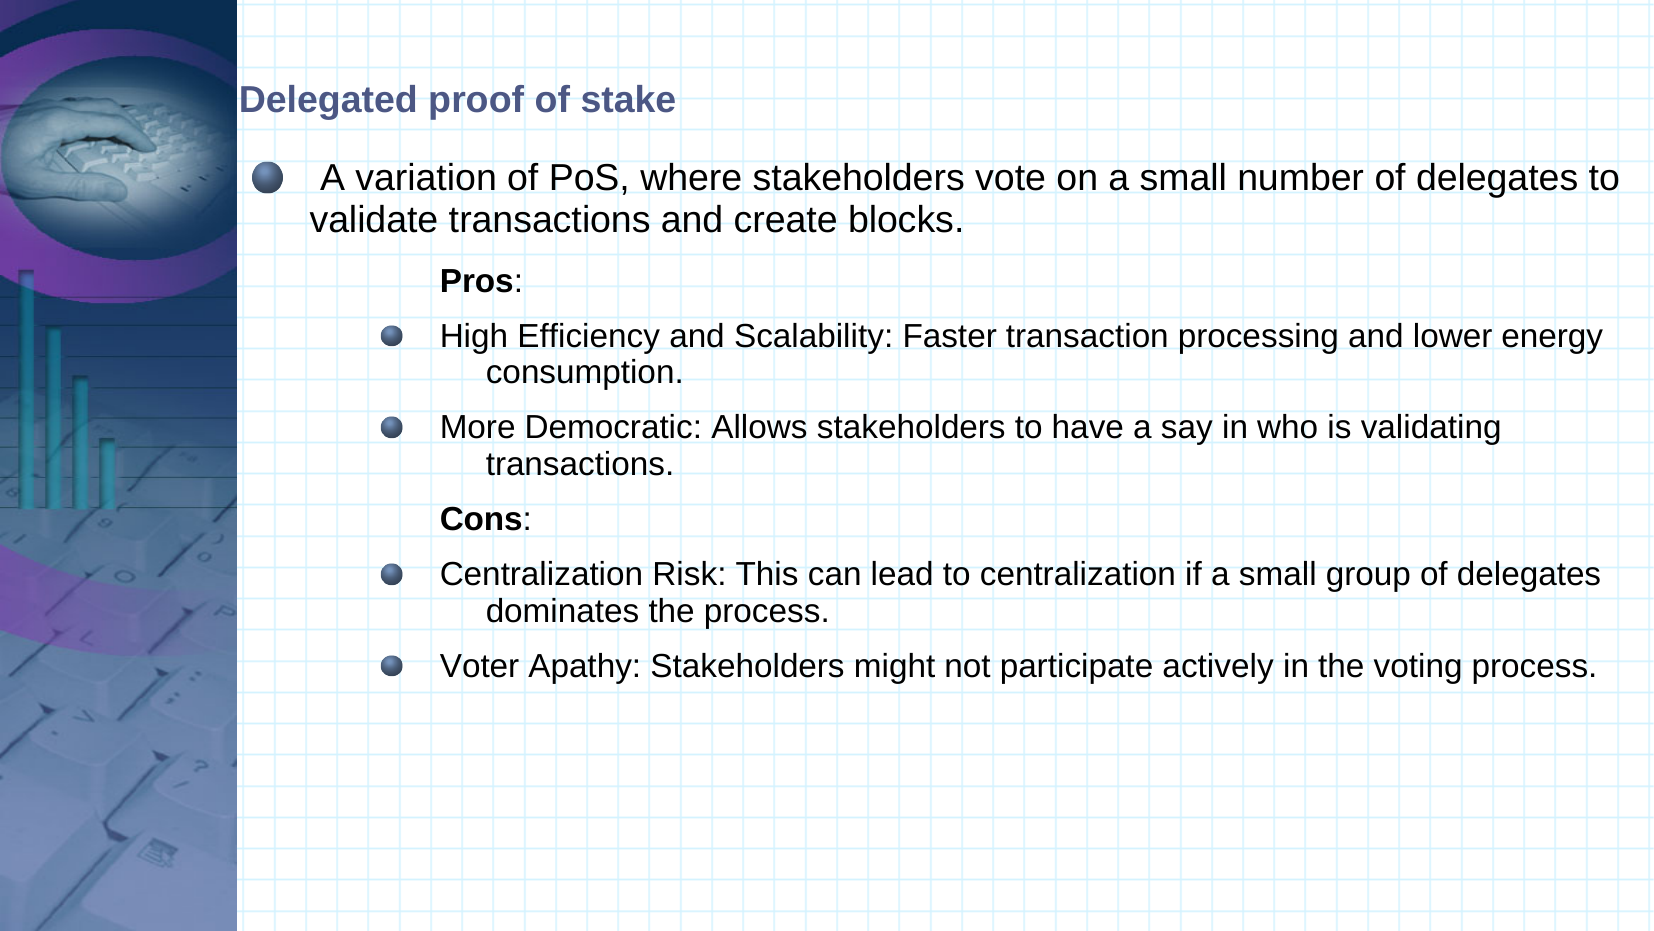

# Delegated proof of stake
 A variation of PoS, where stakeholders vote on a small number of delegates to validate transactions and create blocks.
Pros:
High Efficiency and Scalability: Faster transaction processing and lower energy consumption.
More Democratic: Allows stakeholders to have a say in who is validating transactions.
Cons:
Centralization Risk: This can lead to centralization if a small group of delegates dominates the process.
Voter Apathy: Stakeholders might not participate actively in the voting process.